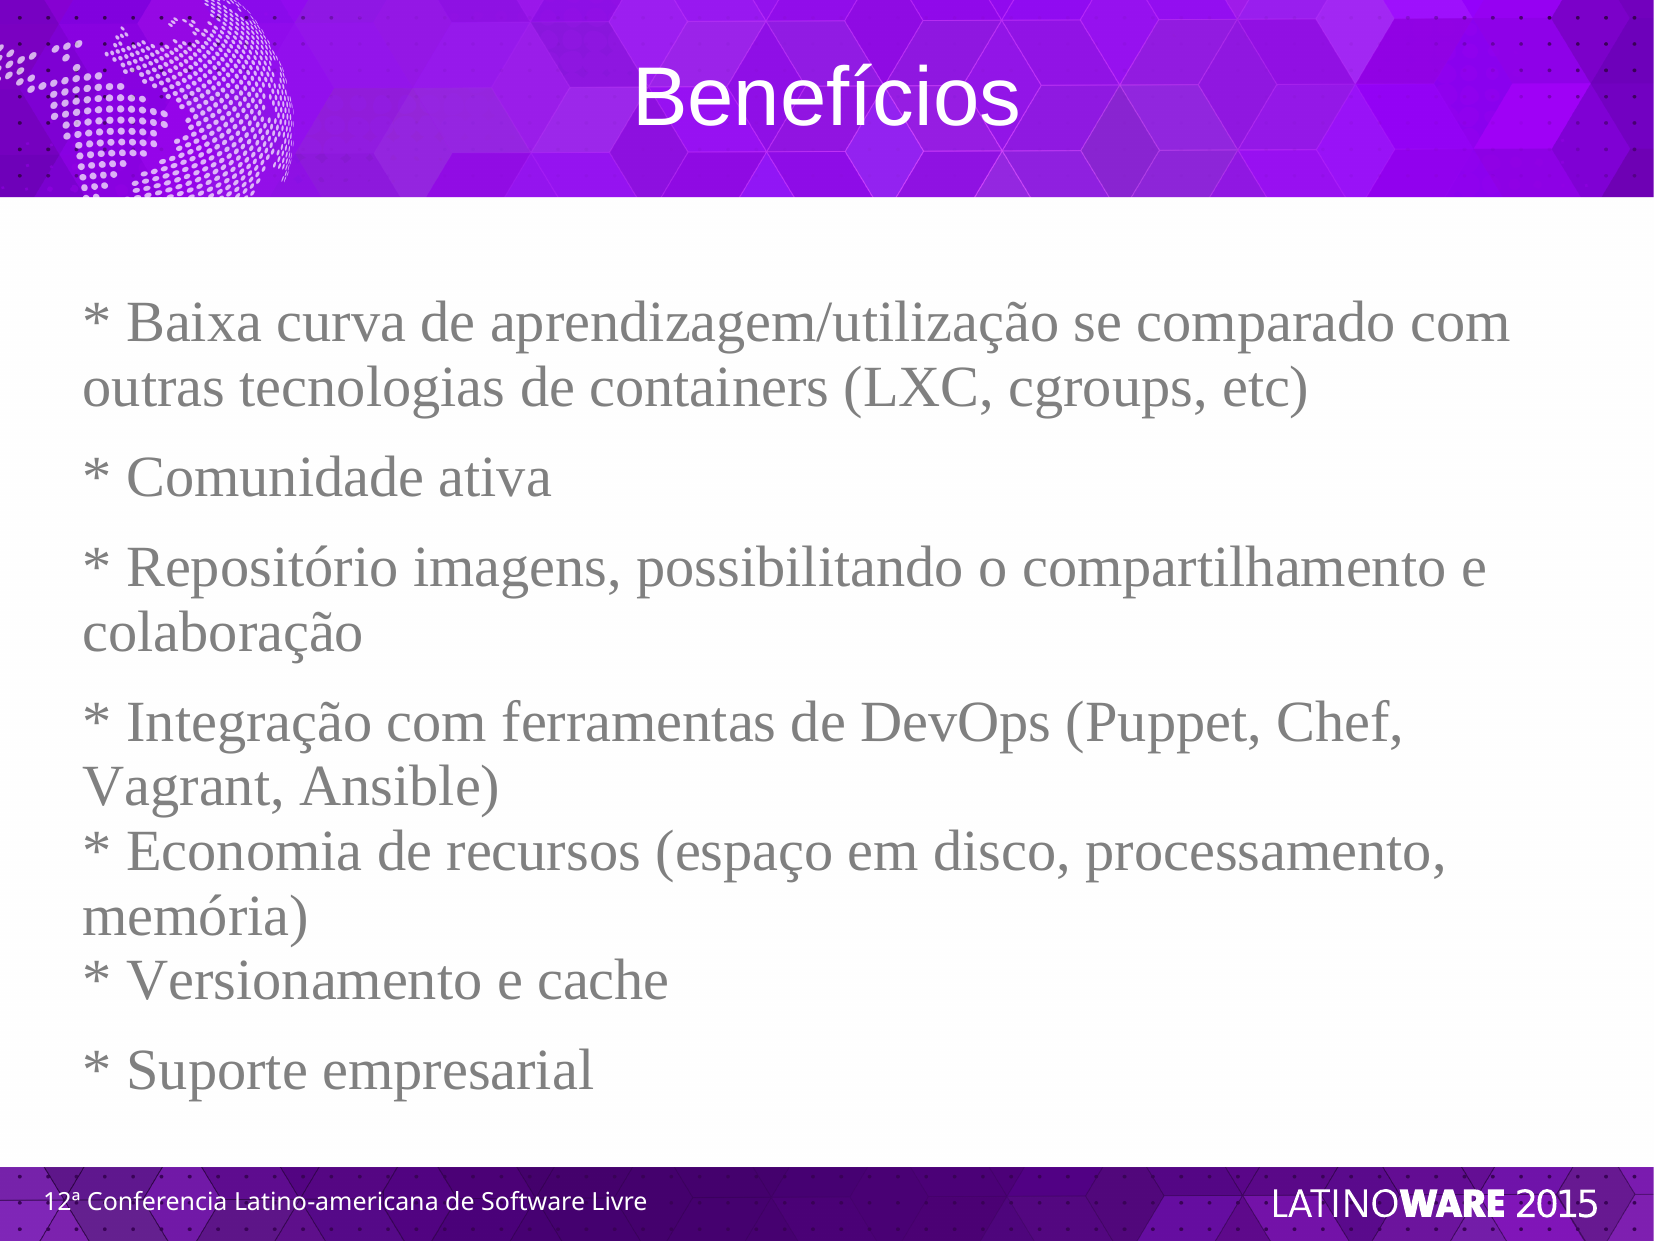

Benefícios
* Baixa curva de aprendizagem/utilização se comparado com outras tecnologias de containers (LXC, cgroups, etc)
* Comunidade ativa
* Repositório imagens, possibilitando o compartilhamento e colaboração
* Integração com ferramentas de DevOps (Puppet, Chef, Vagrant, Ansible)
* Economia de recursos (espaço em disco, processamento, memória)
* Versionamento e cache
* Suporte empresarial
12ª Conferencia Latino-americana de Software Livre